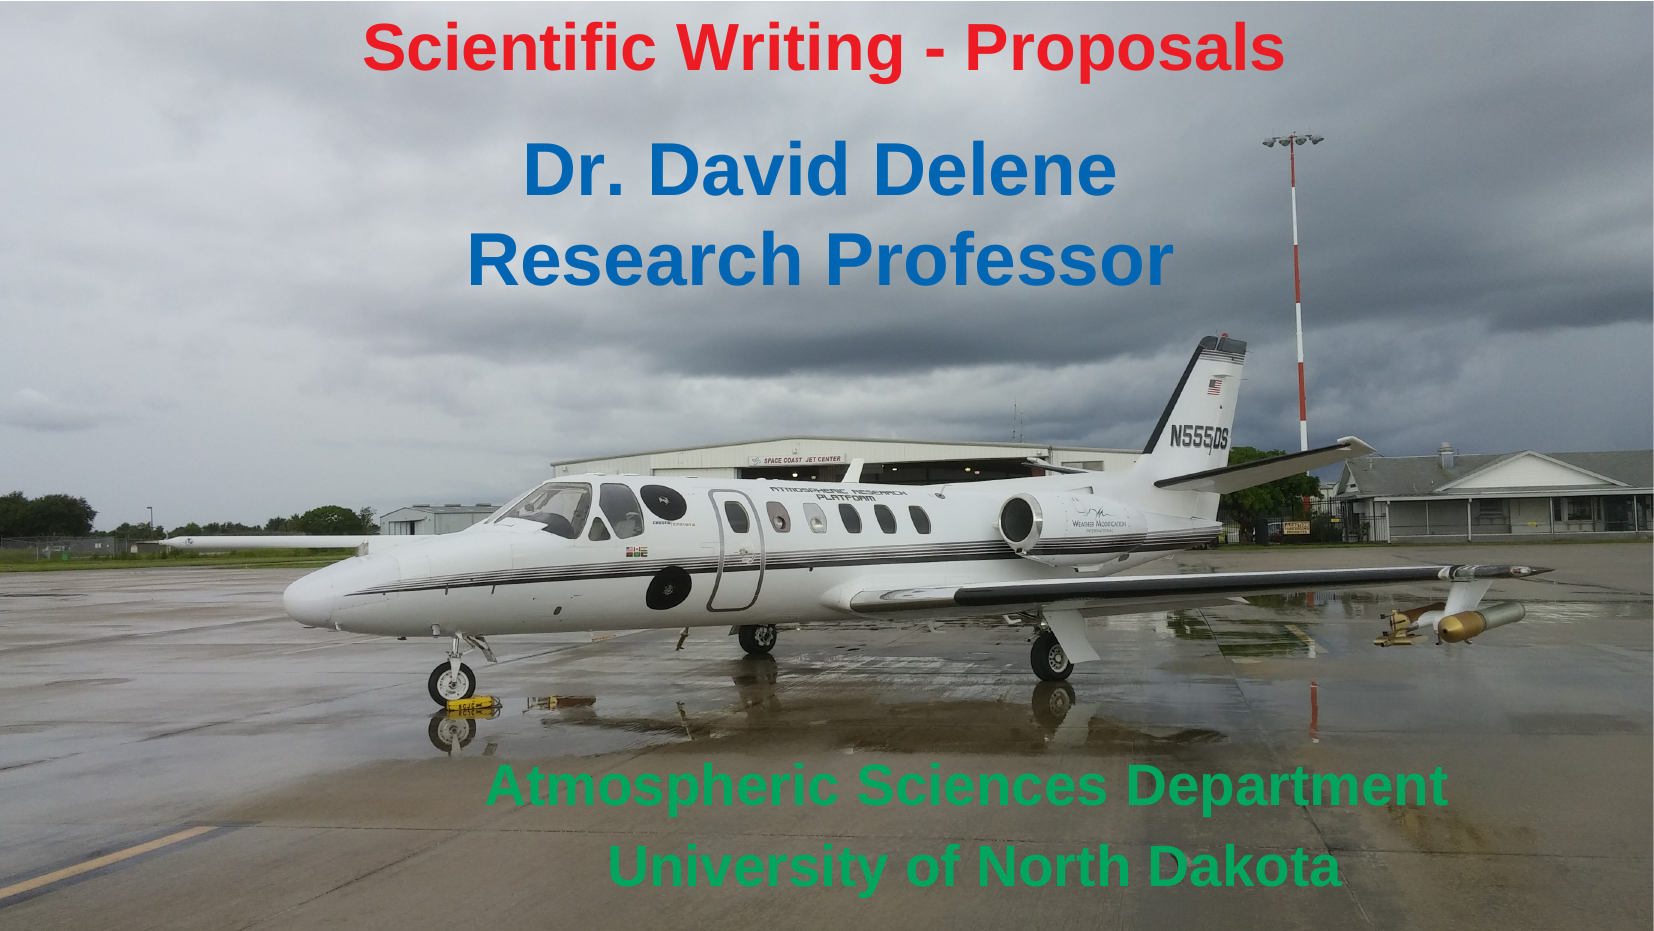

Scientific Writing - Proposals
Dr. David Delene
Research Professor
Atmospheric Sciences Department
 University of North Dakota